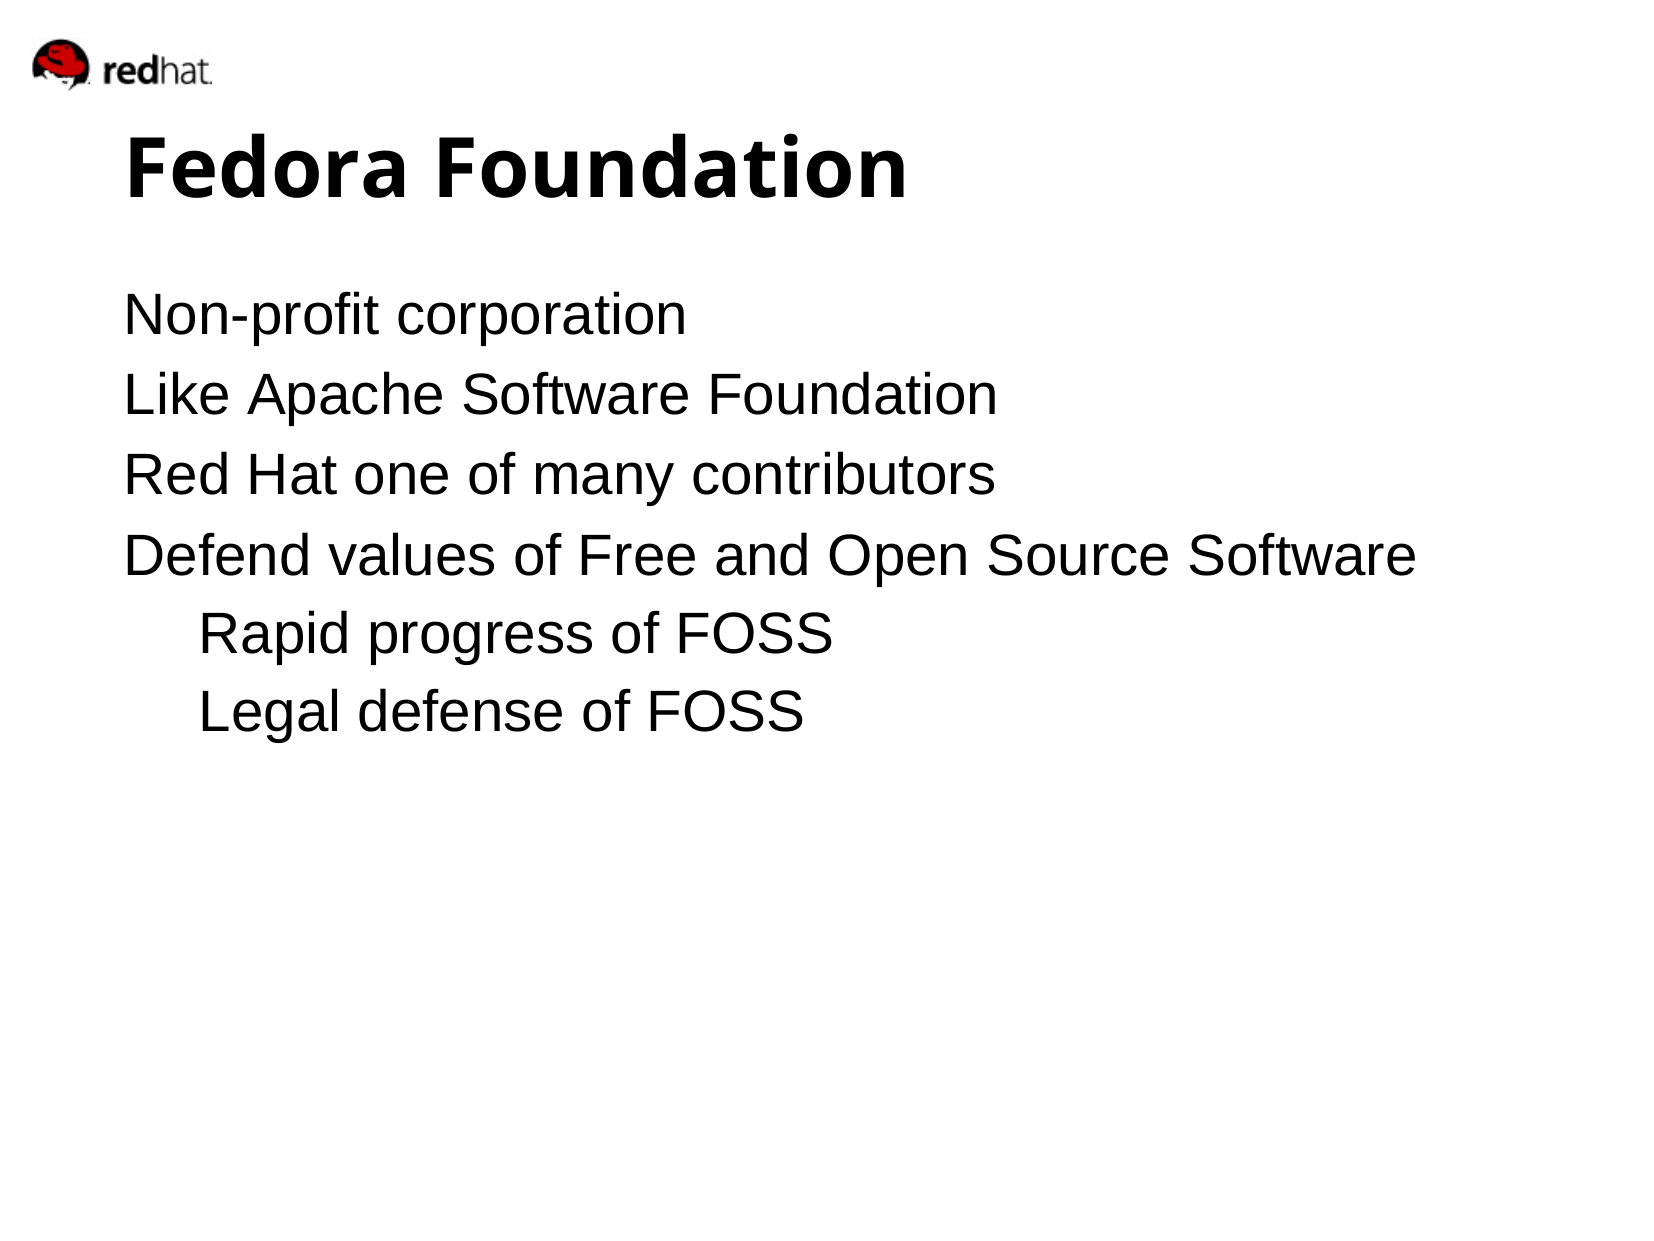

# Fedora Foundation
Non-profit corporation
Like Apache Software Foundation
Red Hat one of many contributors
Defend values of Free and Open Source Software
Rapid progress of FOSS
Legal defense of FOSS